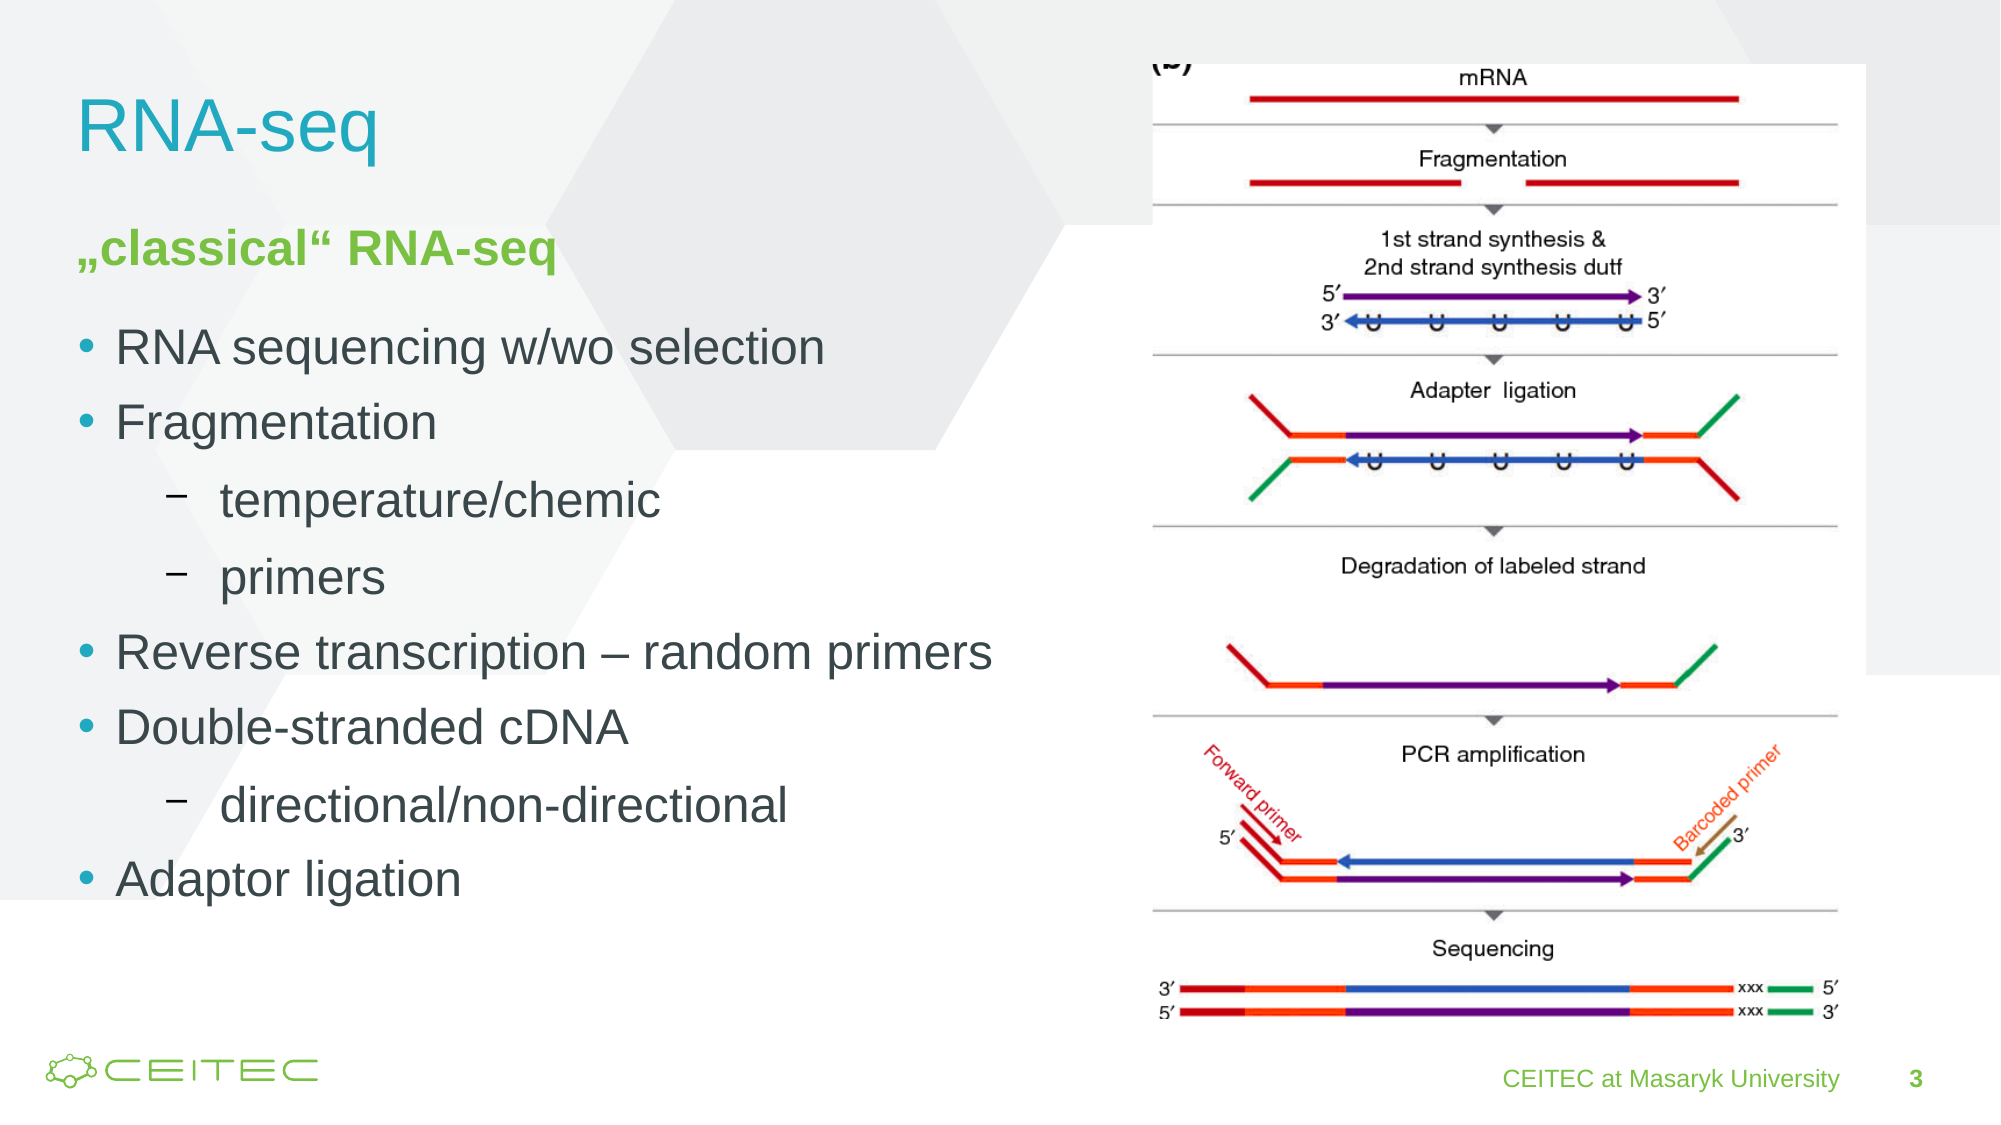

# RNA-seq
„classical“ RNA-seq
RNA sequencing w/wo selection
Fragmentation
temperature/chemic
primers
Reverse transcription – random primers
Double-stranded cDNA
directional/non-directional
Adaptor ligation
CEITEC at Masaryk University